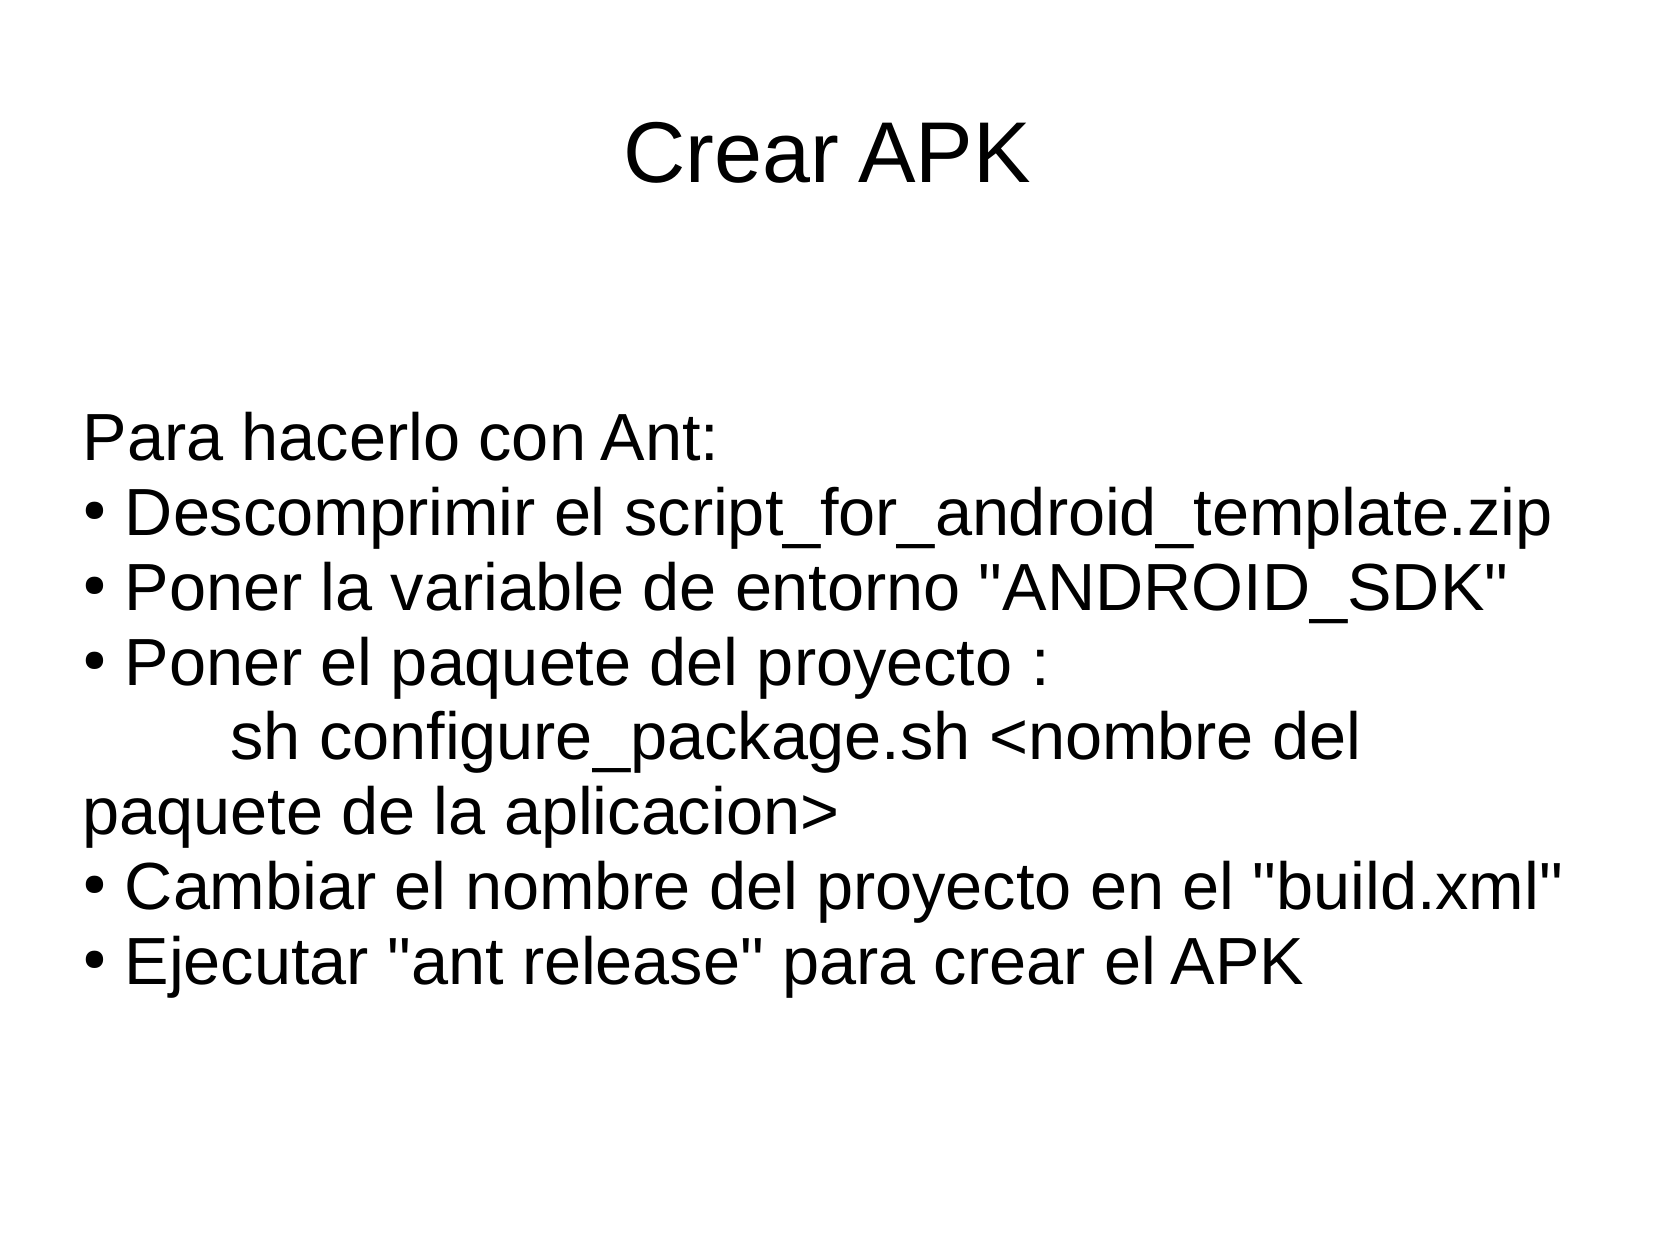

# Crear APK
Para hacerlo con Ant:
 Descomprimir el script_for_android_template.zip
 Poner la variable de entorno "ANDROID_SDK"
 Poner el paquete del proyecto :
		sh configure_package.sh <nombre del paquete de la aplicacion>
 Cambiar el nombre del proyecto en el "build.xml"
 Ejecutar "ant release" para crear el APK